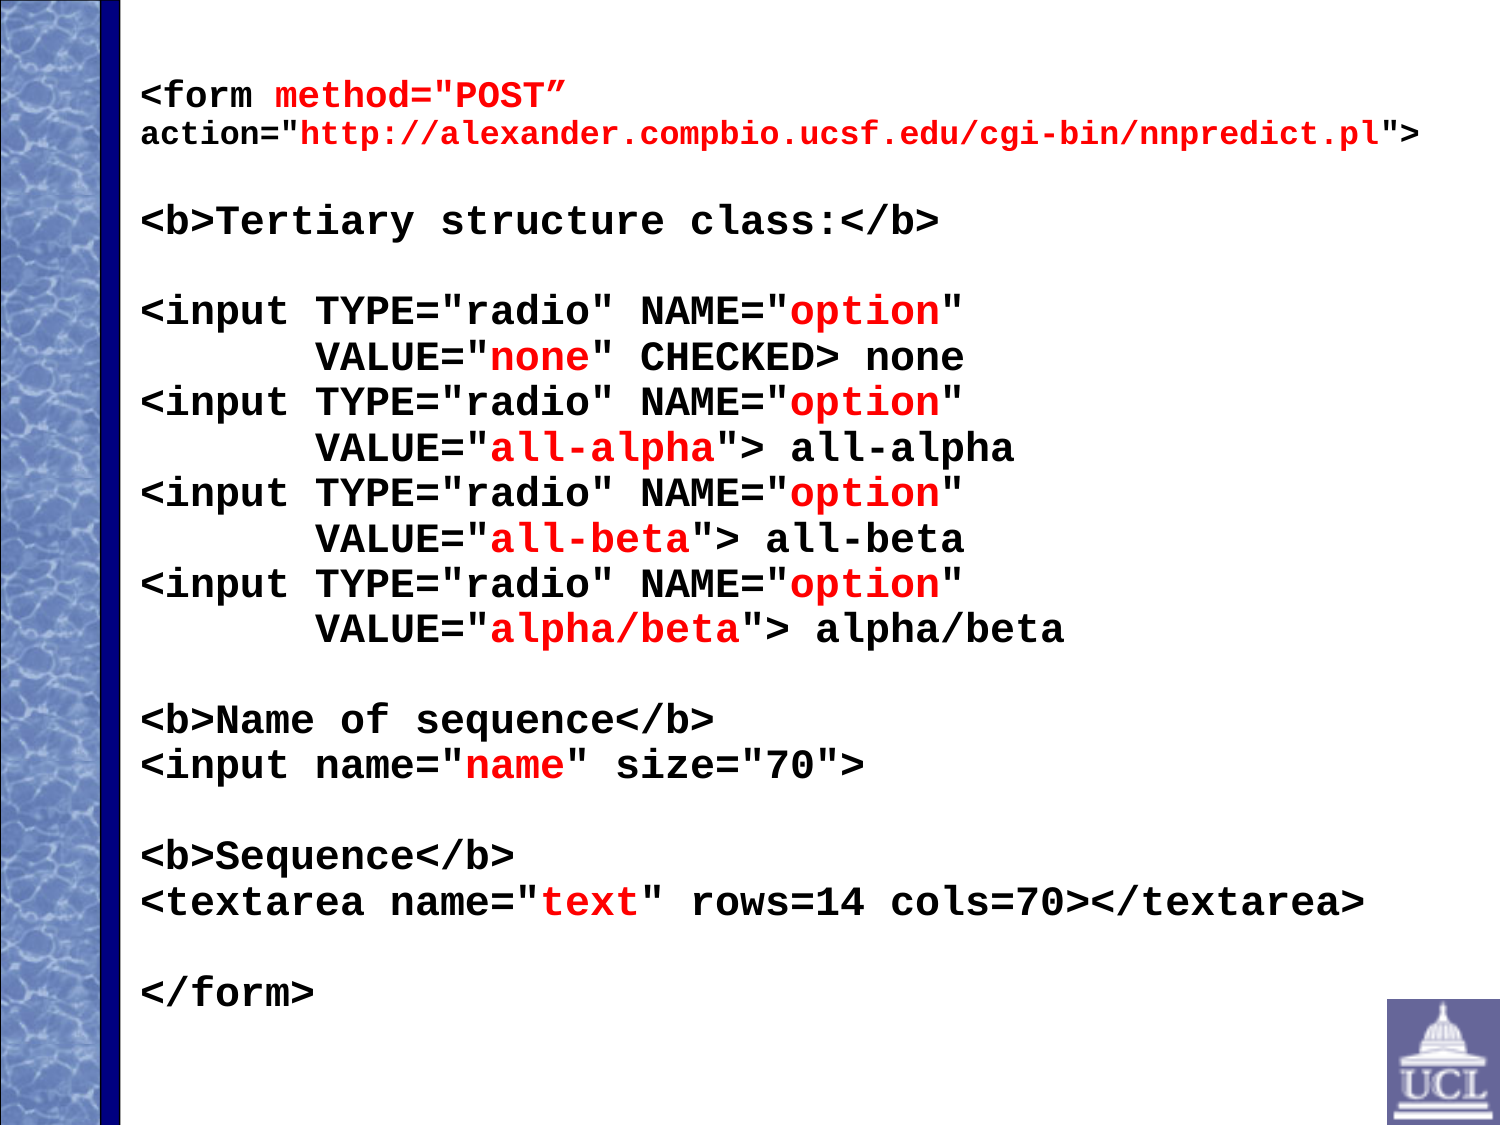

# <form method="POST”
action="http://alexander.compbio.ucsf.edu/cgi-bin/nnpredict.pl">
<b>Tertiary structure class:</b>
<input TYPE="radio" NAME="option"
 VALUE="none" CHECKED> none
<input TYPE="radio" NAME="option"
 VALUE="all-alpha"> all-alpha
<input TYPE="radio" NAME="option"
 VALUE="all-beta"> all-beta
<input TYPE="radio" NAME="option"
 VALUE="alpha/beta"> alpha/beta
<b>Name of sequence</b>
<input name="name" size="70">
<b>Sequence</b>
<textarea name="text" rows=14 cols=70></textarea>
</form>